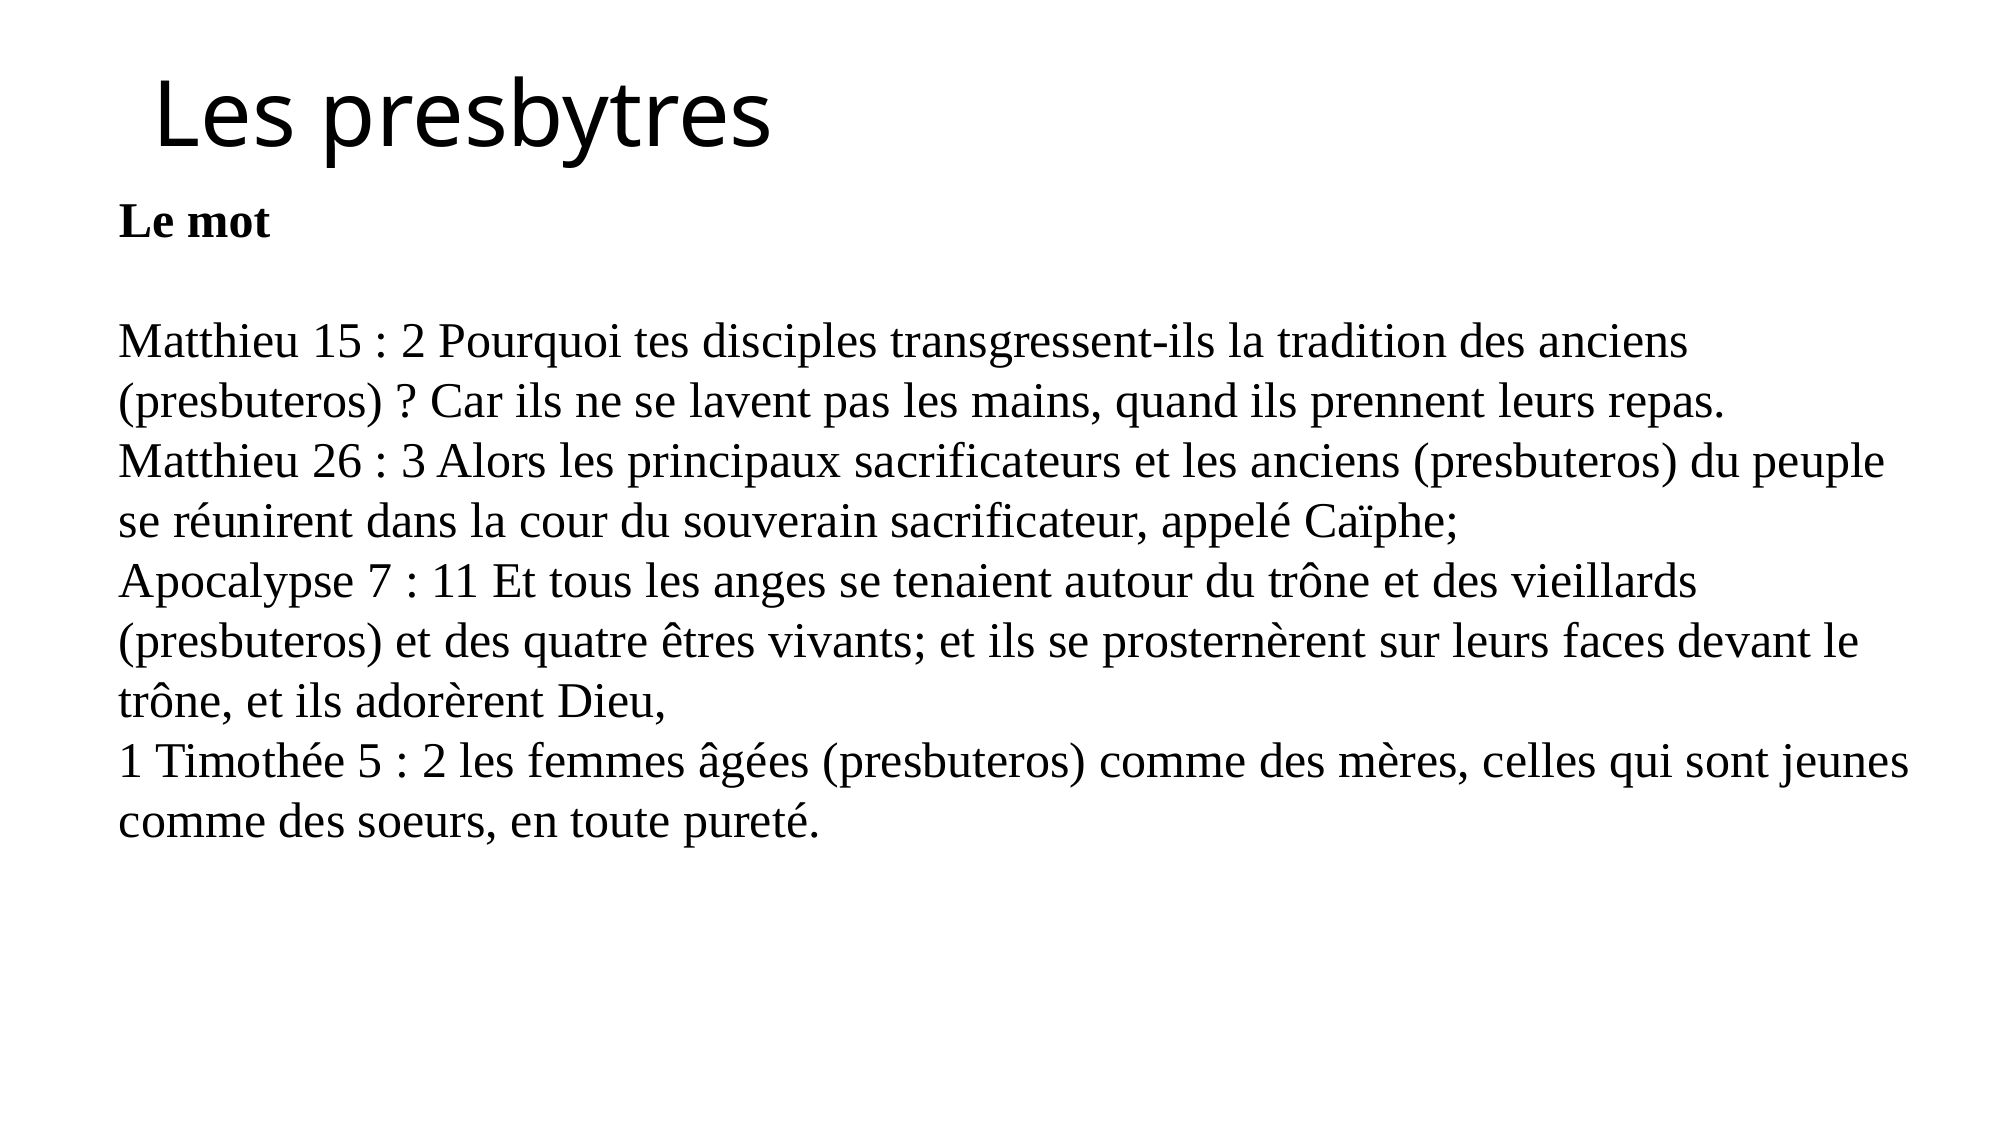

Les presbytres
Le mot
Matthieu 15 : 2 Pourquoi tes disciples transgressent-ils la tradition des anciens (presbuteros) ? Car ils ne se lavent pas les mains, quand ils prennent leurs repas.
Matthieu 26 : 3 Alors les principaux sacrificateurs et les anciens (presbuteros) du peuple se réunirent dans la cour du souverain sacrificateur, appelé Caïphe;
Apocalypse 7 : 11 Et tous les anges se tenaient autour du trône et des vieillards (presbuteros) et des quatre êtres vivants; et ils se prosternèrent sur leurs faces devant le trône, et ils adorèrent Dieu,
1 Timothée 5 : 2 les femmes âgées (presbuteros) comme des mères, celles qui sont jeunes comme des soeurs, en toute pureté.